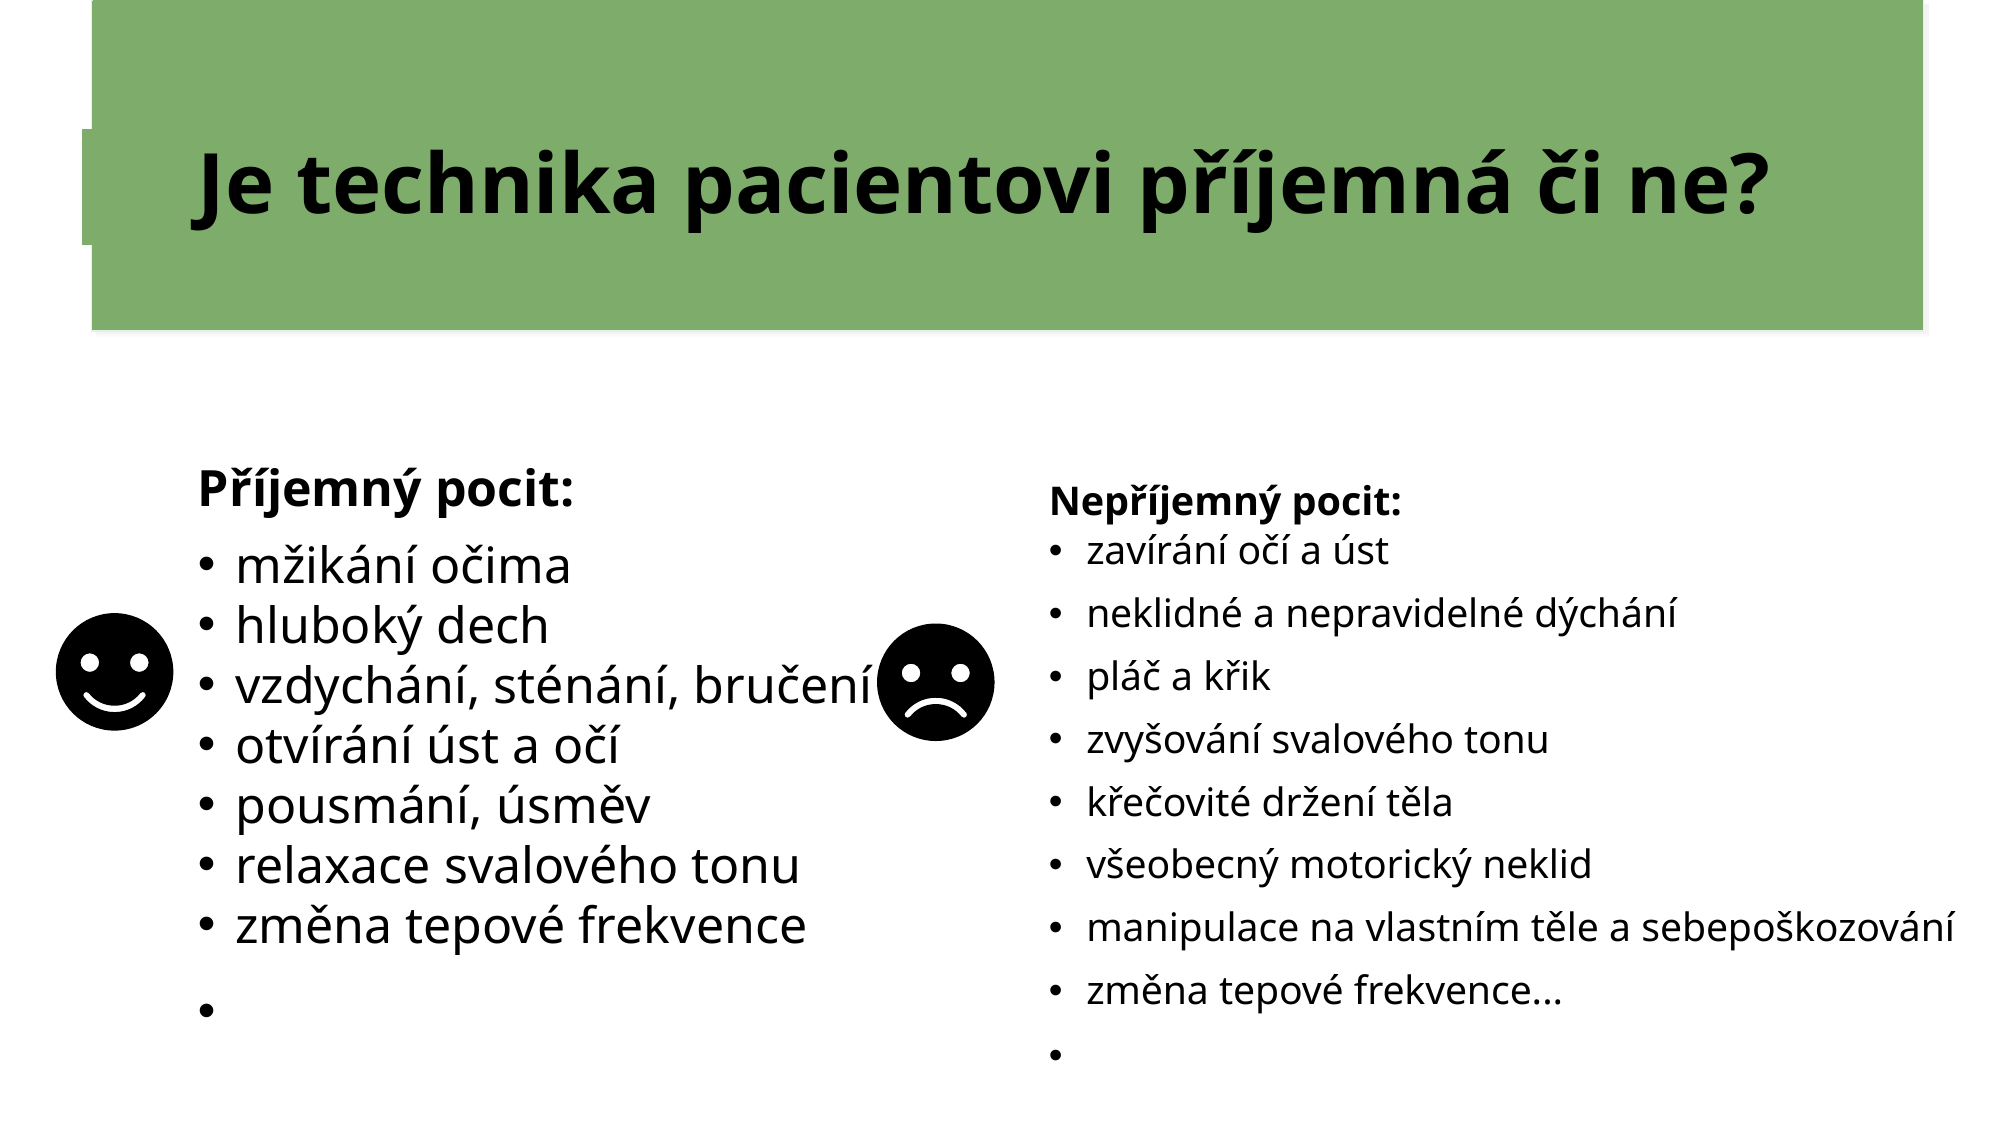

# Je technika pacientovi příjemná či ne?
Příjemný pocit:
Nepříjemný pocit:
zavírání očí a úst
neklidné a nepravidelné dýchání
pláč a křik
zvyšování svalového tonu
křečovité držení těla
všeobecný motorický neklid
manipulace na vlastním těle a sebepoškozování
změna tepové frekvence...
mžikání očima
hluboký dech
vzdychání, sténání, bručení
otvírání úst a očí
pousmání, úsměv
relaxace svalového tonu
změna tepové frekvence